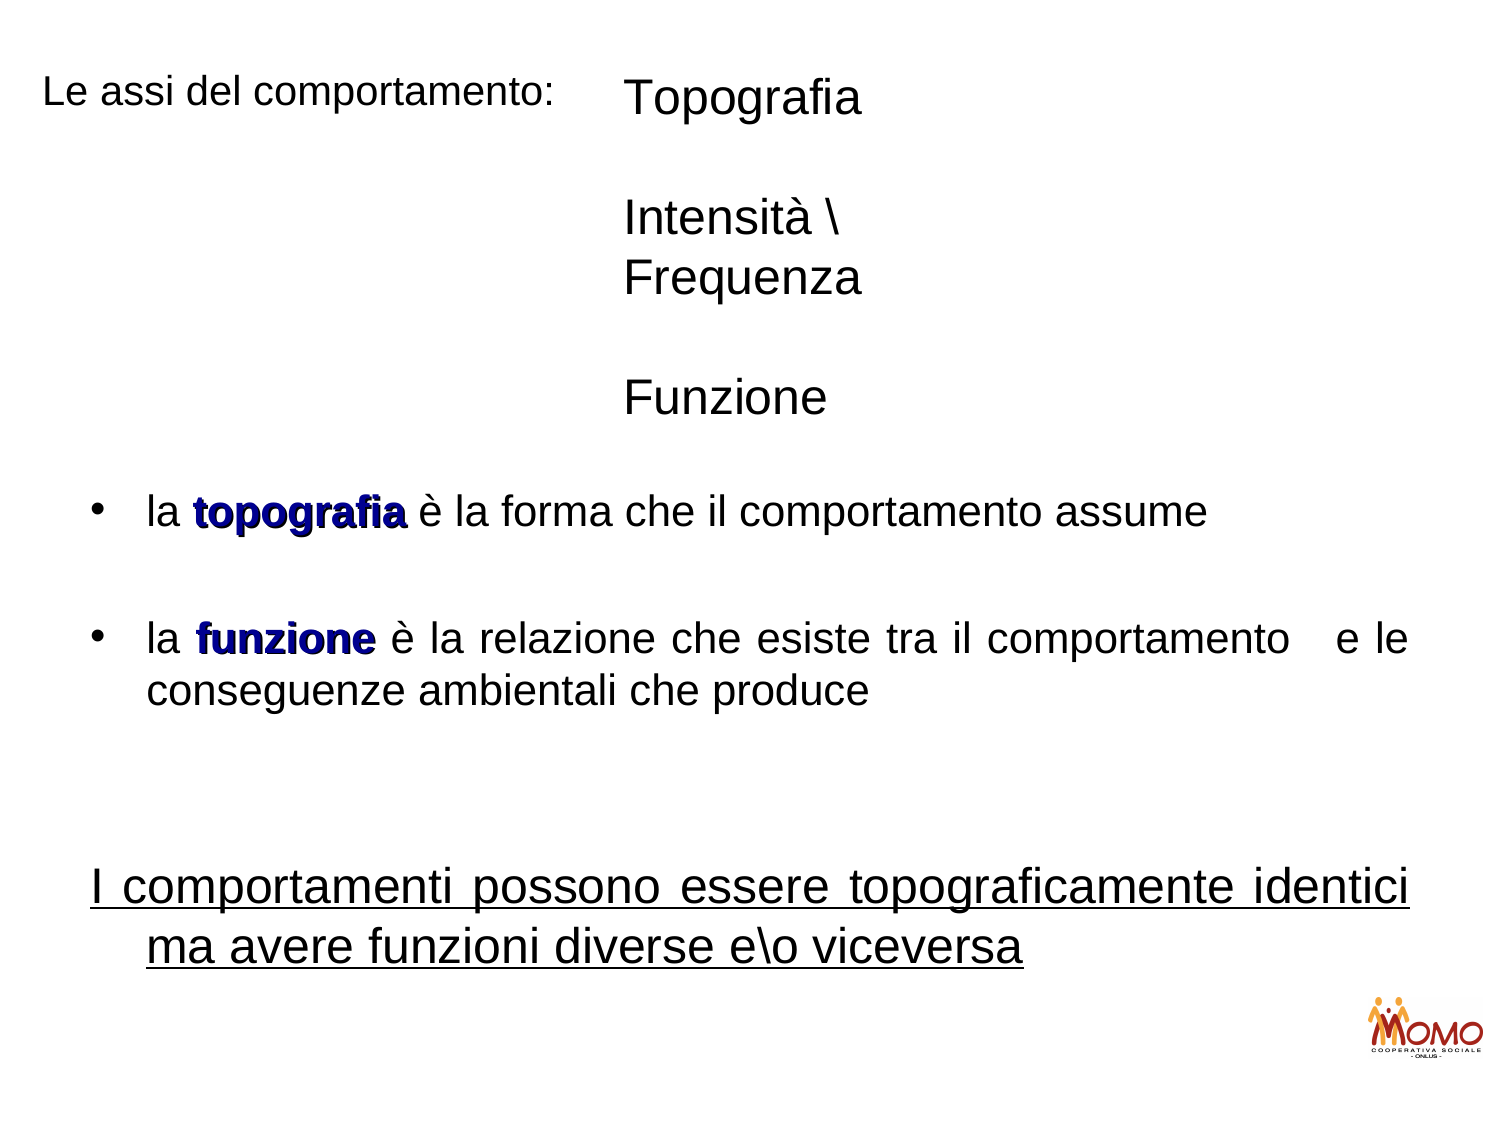

Le assi del comportamento:
Topografia
Intensità \ Frequenza
Funzione
# la topografia è la forma che il comportamento assume
la funzione è la relazione che esiste tra il comportamento e le conseguenze ambientali che produce
I comportamenti possono essere topograficamente identici ma avere funzioni diverse e\o viceversa